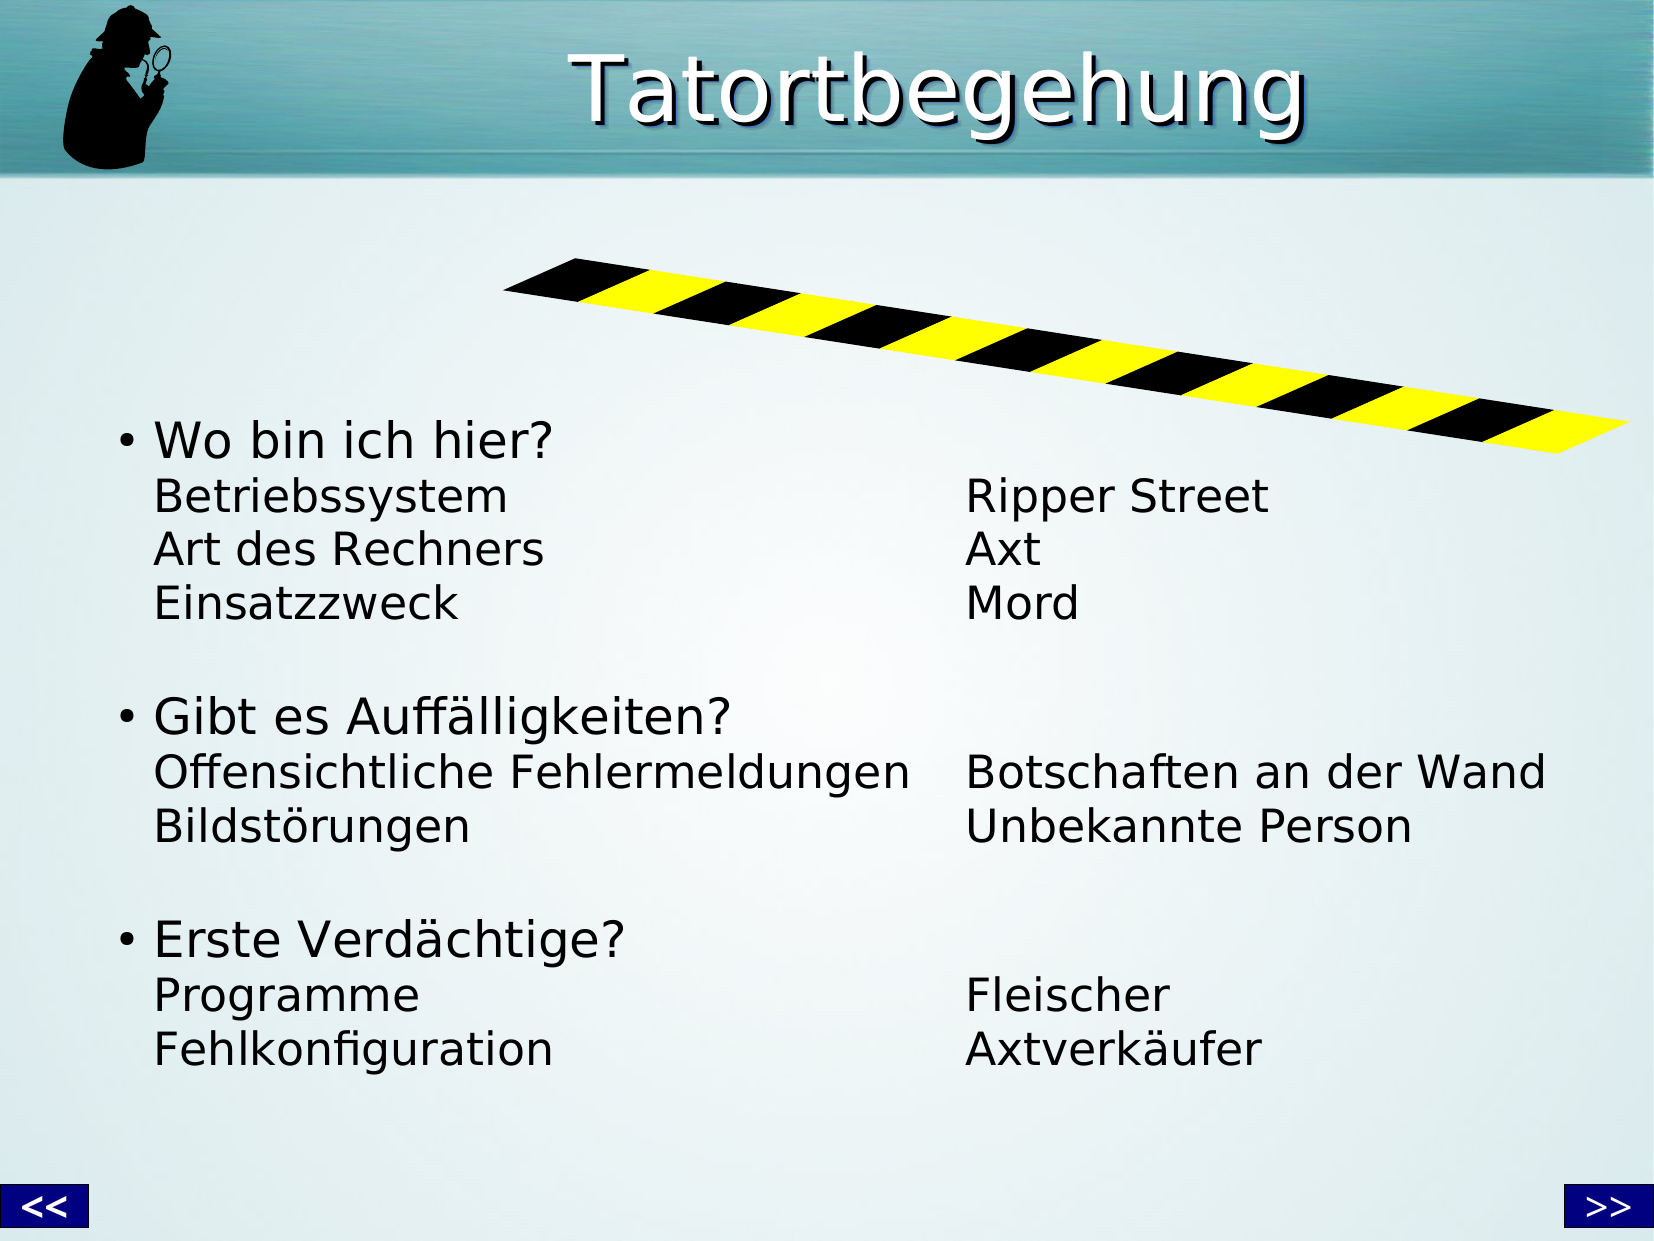

# Tatortbegehung
Wo bin ich hier?
Betriebssystem							Ripper Street
Art des Rechners						Axt
Einsatzzweck							Mord
Gibt es Auffälligkeiten?
Offensichtliche Fehlermeldungen	Botschaften an der Wand
Bildstörungen							Unbekannte Person
Erste Verdächtige?
Programme								Fleischer
Fehlkonfiguration						Axtverkäufer